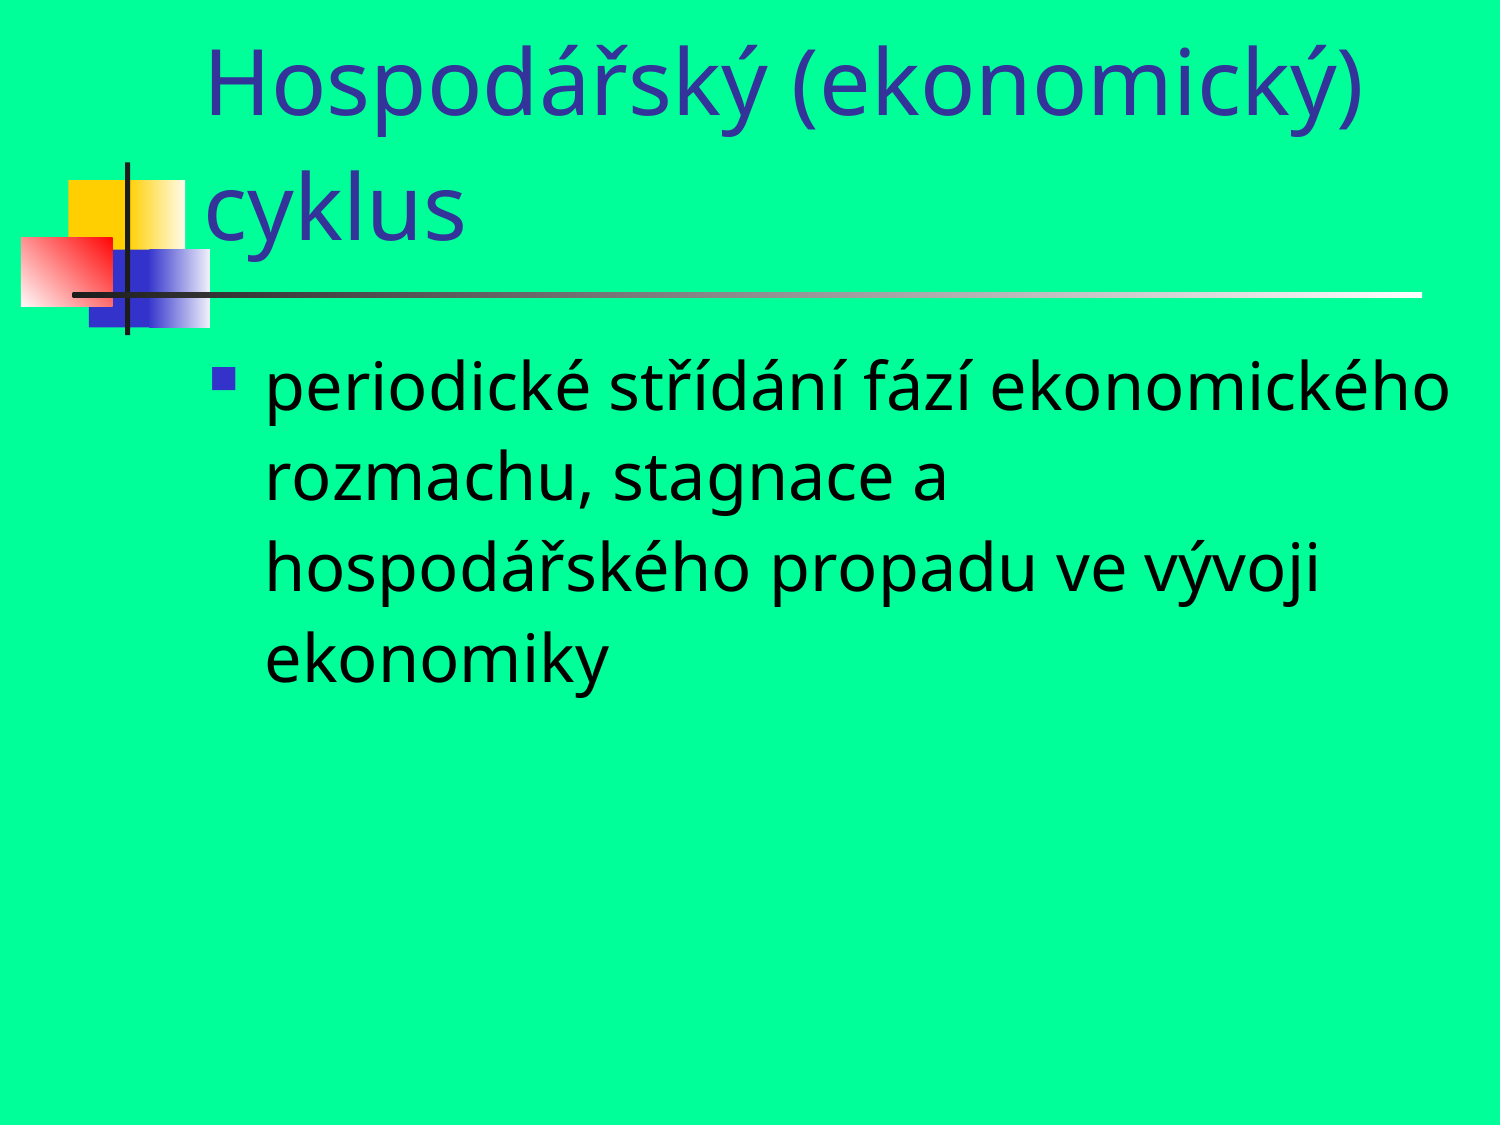

# Hospodářský (ekonomický) cyklus
periodické střídání fází ekonomického rozmachu, stagnace a hospodářského propadu ve vývoji ekonomiky